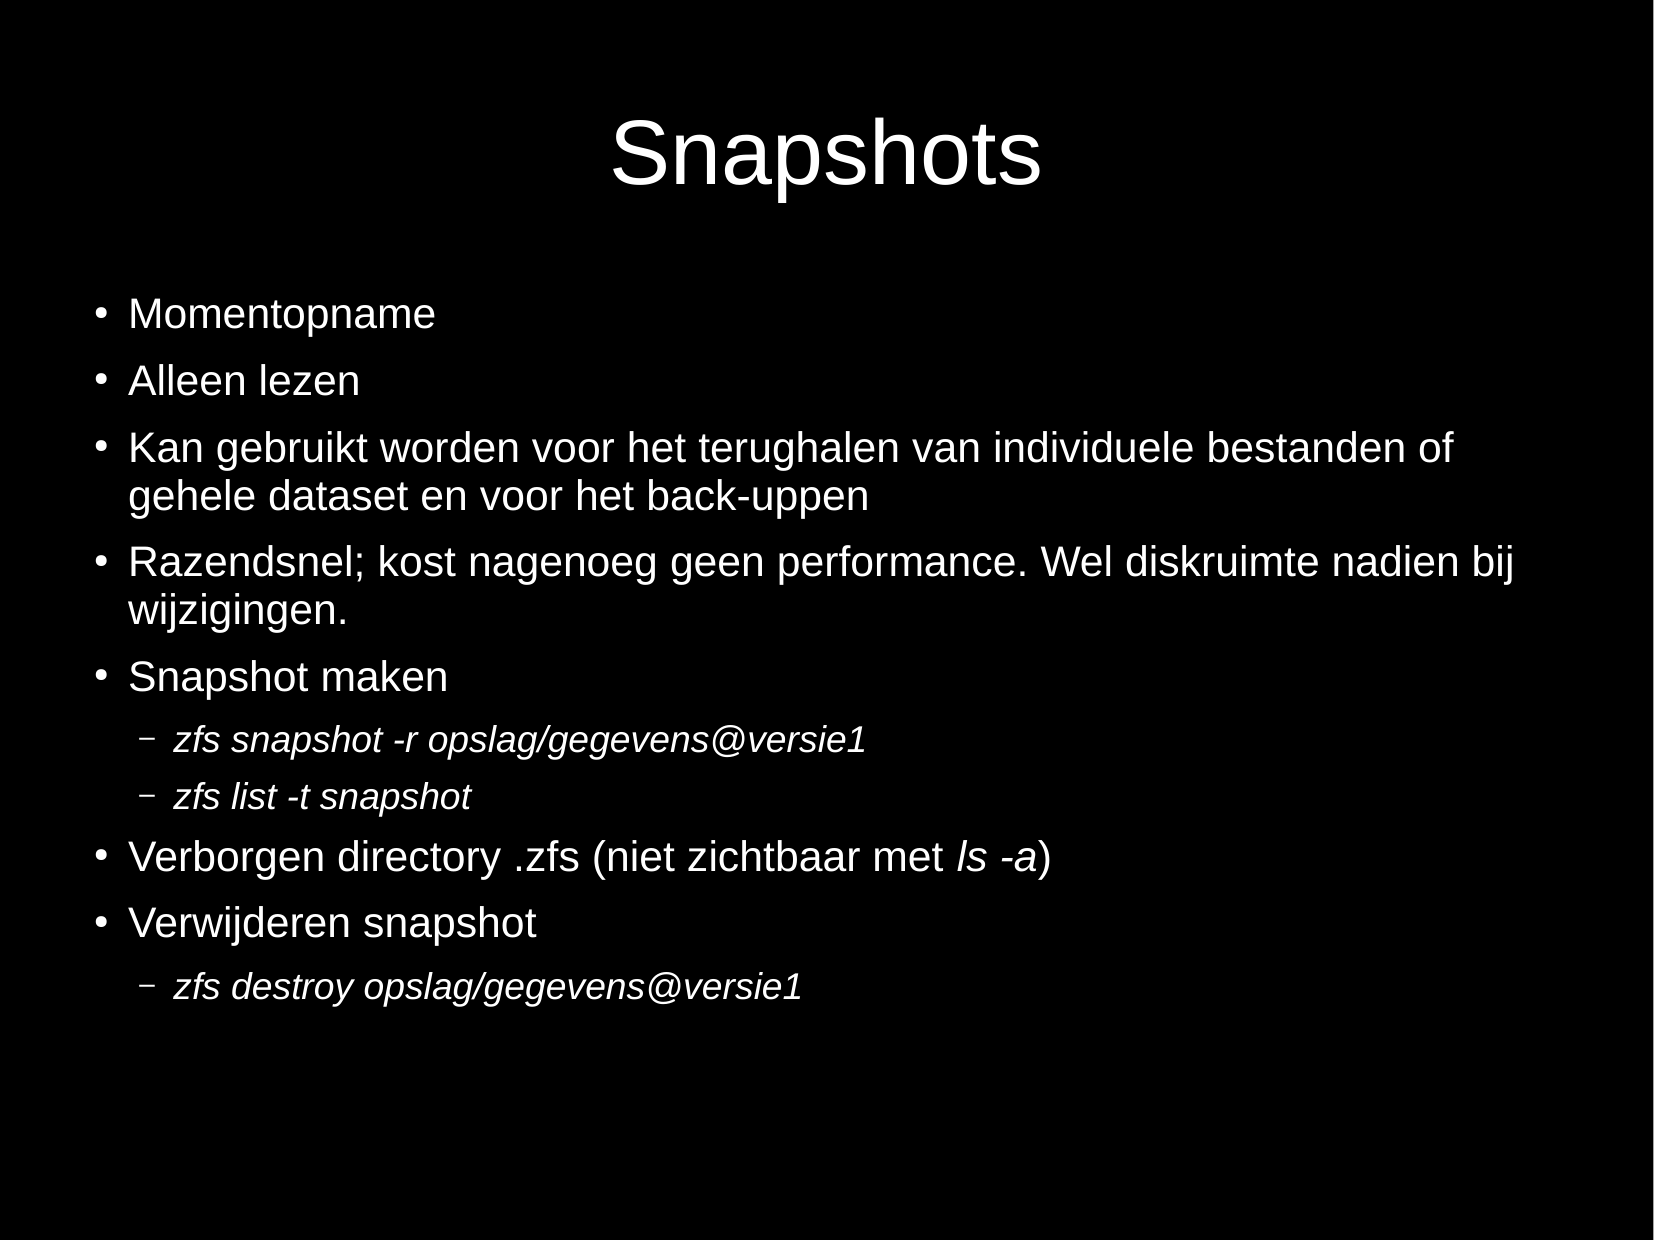

# Snapshots
Momentopname
Alleen lezen
Kan gebruikt worden voor het terughalen van individuele bestanden of gehele dataset en voor het back-uppen
Razendsnel; kost nagenoeg geen performance. Wel diskruimte nadien bij wijzigingen.
Snapshot maken
zfs snapshot -r opslag/gegevens@versie1
zfs list -t snapshot
Verborgen directory .zfs (niet zichtbaar met ls -a)
Verwijderen snapshot
zfs destroy opslag/gegevens@versie1